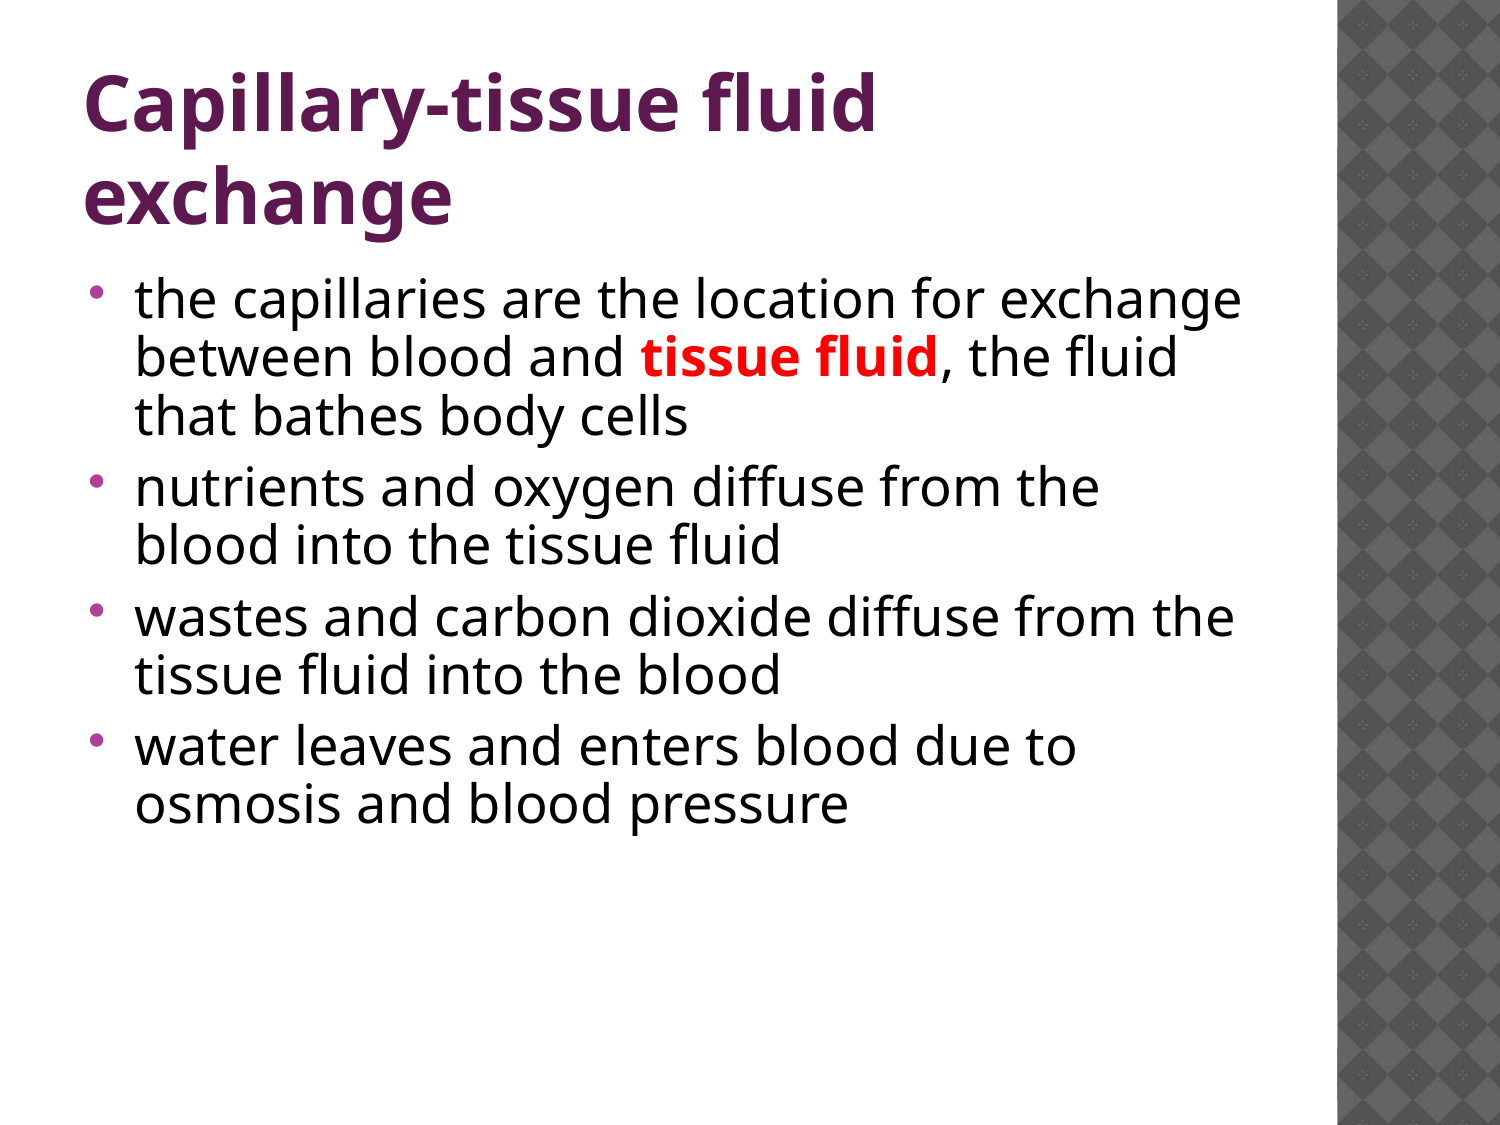

# Capillary-tissue fluid exchange
the capillaries are the location for exchange between blood and tissue fluid, the fluid that bathes body cells
nutrients and oxygen diffuse from the blood into the tissue fluid
wastes and carbon dioxide diffuse from the tissue fluid into the blood
water leaves and enters blood due to osmosis and blood pressure